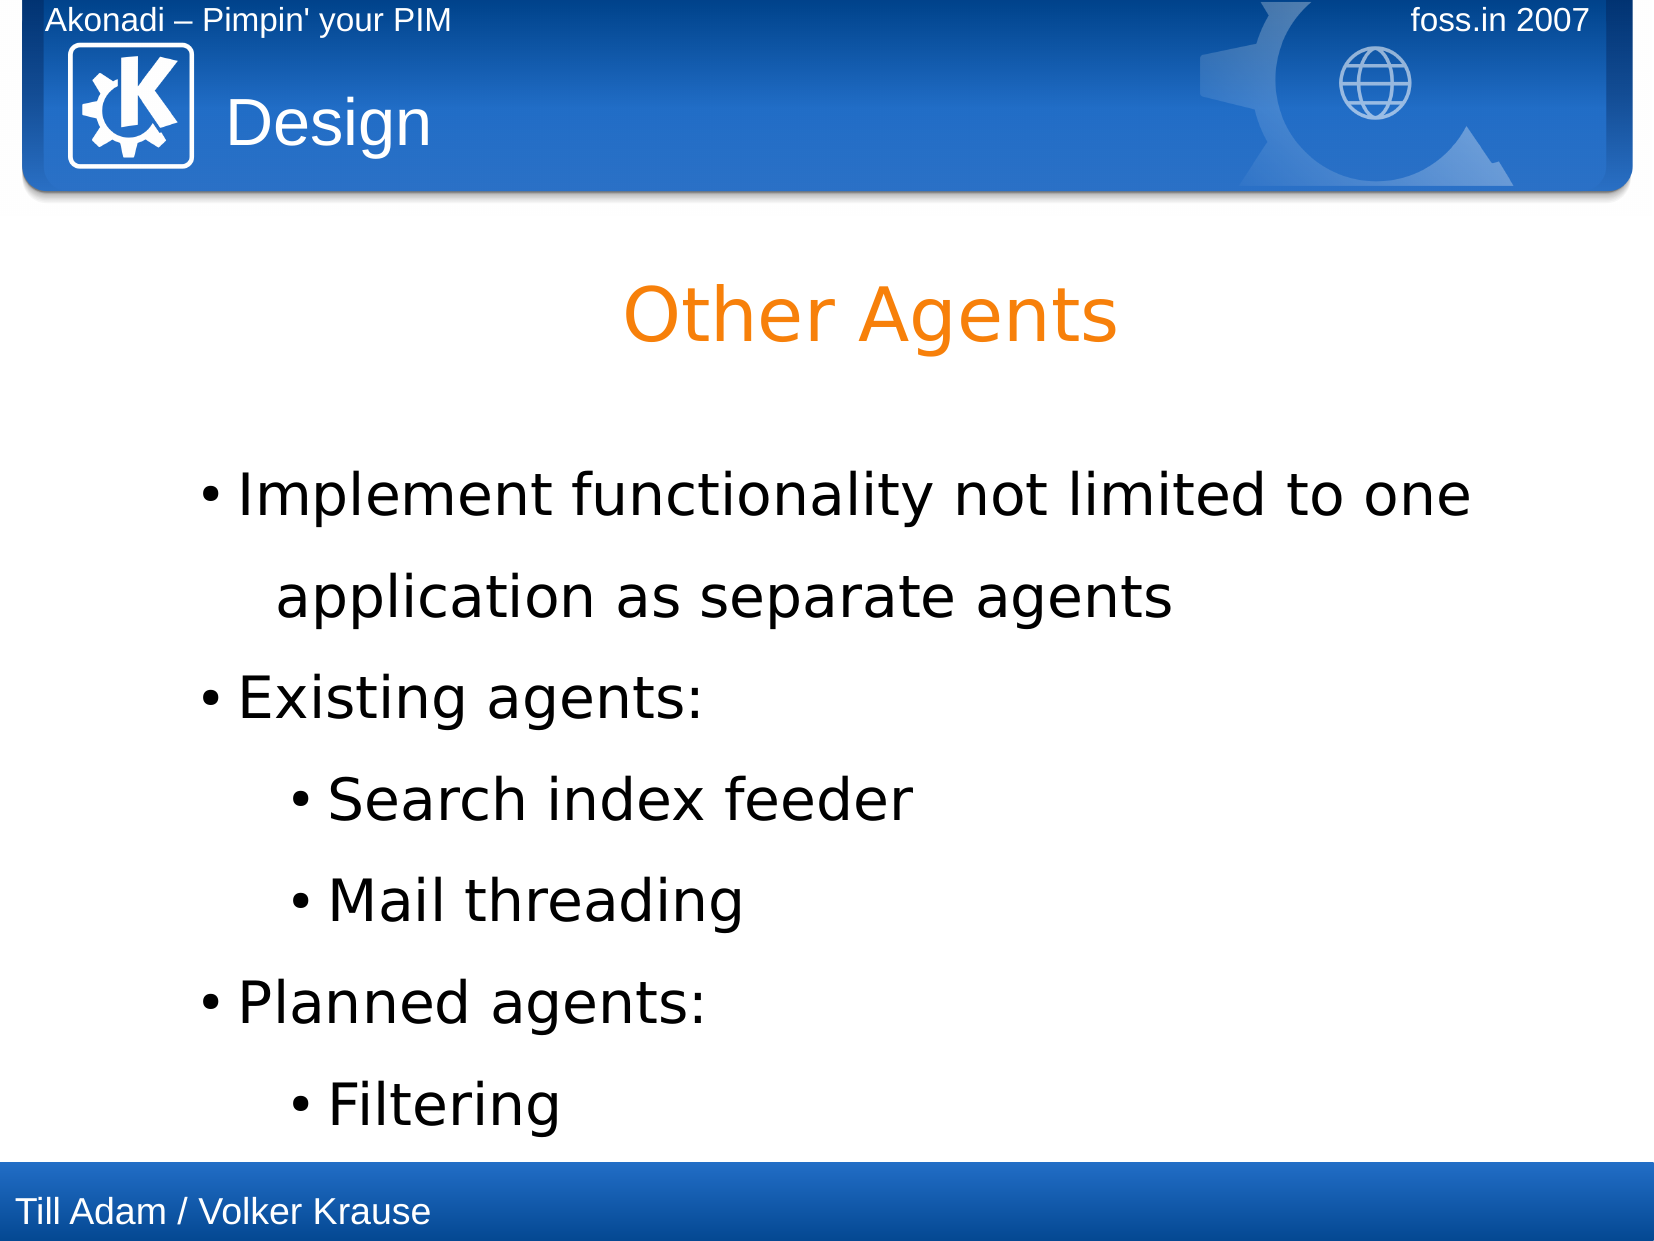

# Design
Other Agents
Implement functionality not limited to one application as separate agents
Existing agents:
Search index feeder
Mail threading
Planned agents:
Filtering